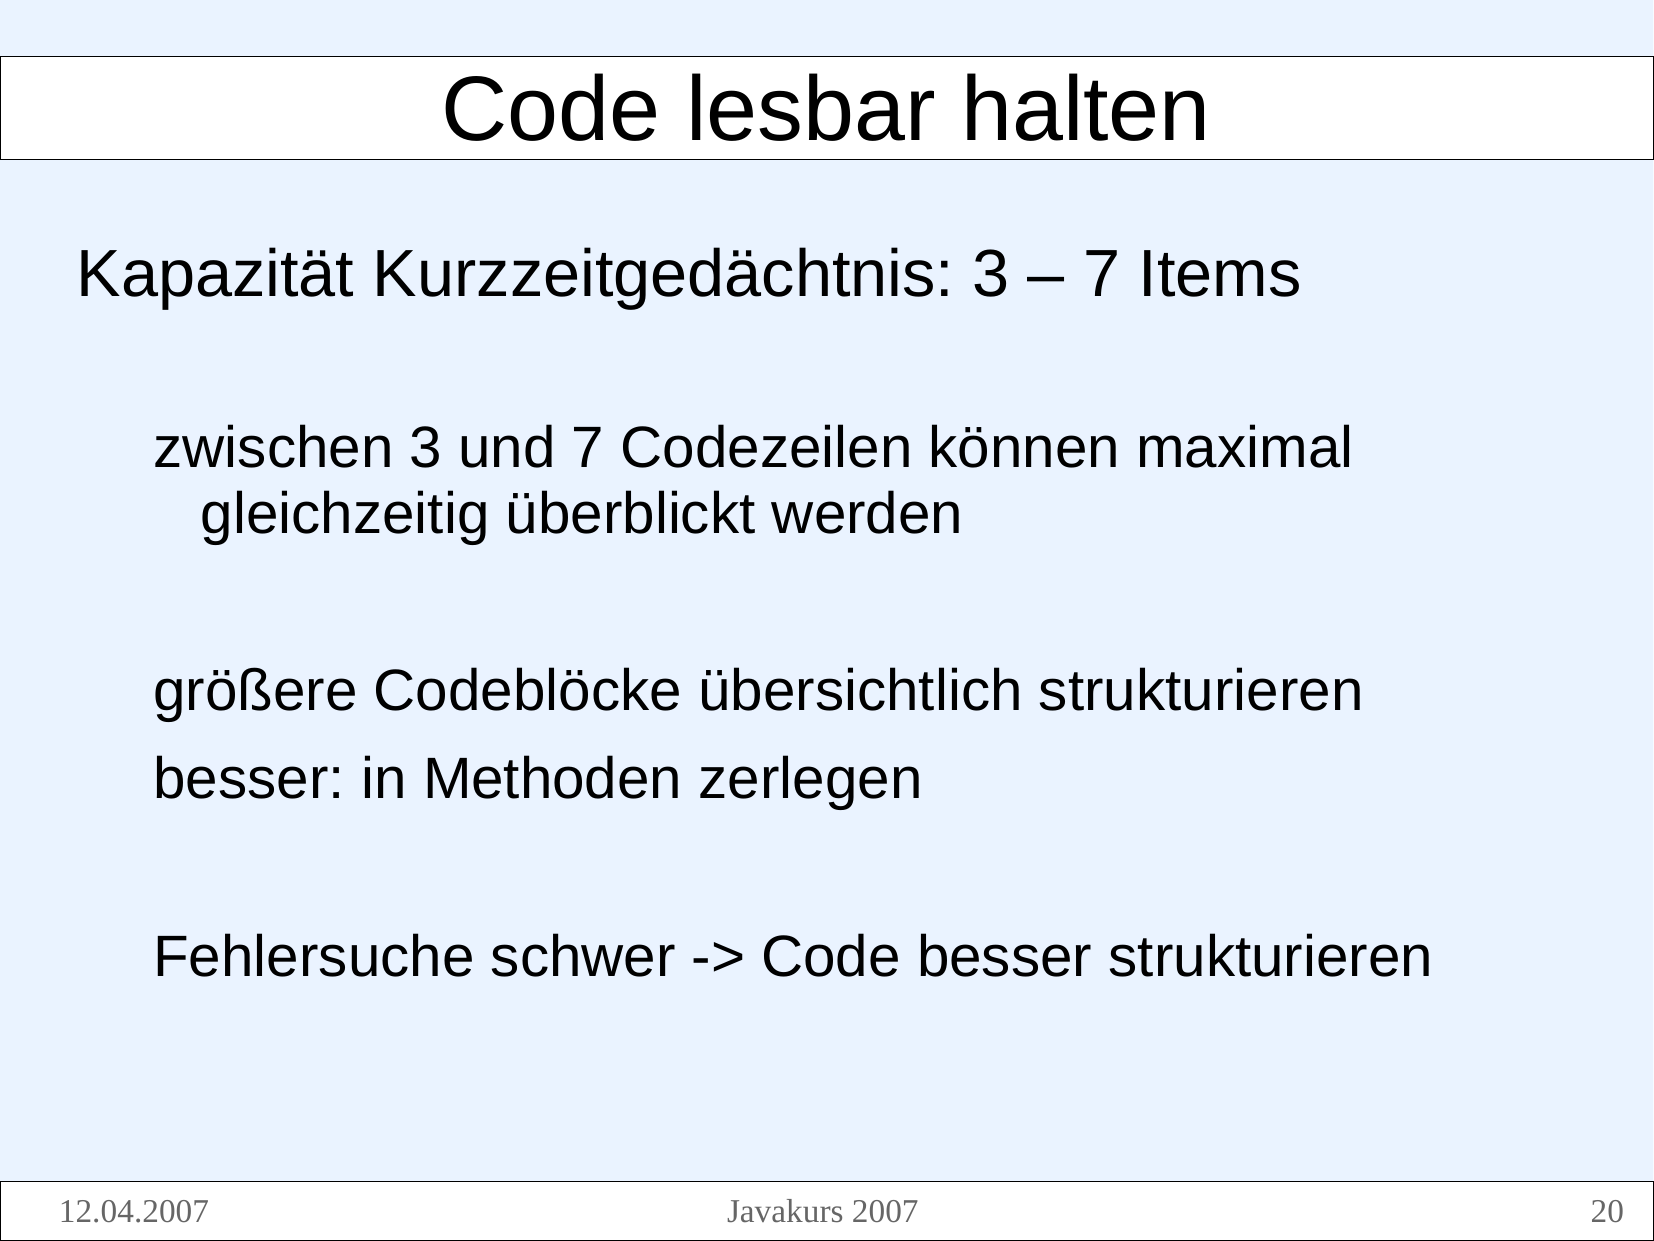

# Code lesbar halten
Kapazität Kurzzeitgedächtnis: 3 – 7 Items
zwischen 3 und 7 Codezeilen können maximal gleichzeitig überblickt werden
größere Codeblöcke übersichtlich strukturieren
besser: in Methoden zerlegen
Fehlersuche schwer -> Code besser strukturieren
12.04.2007
Javakurs 2007
20